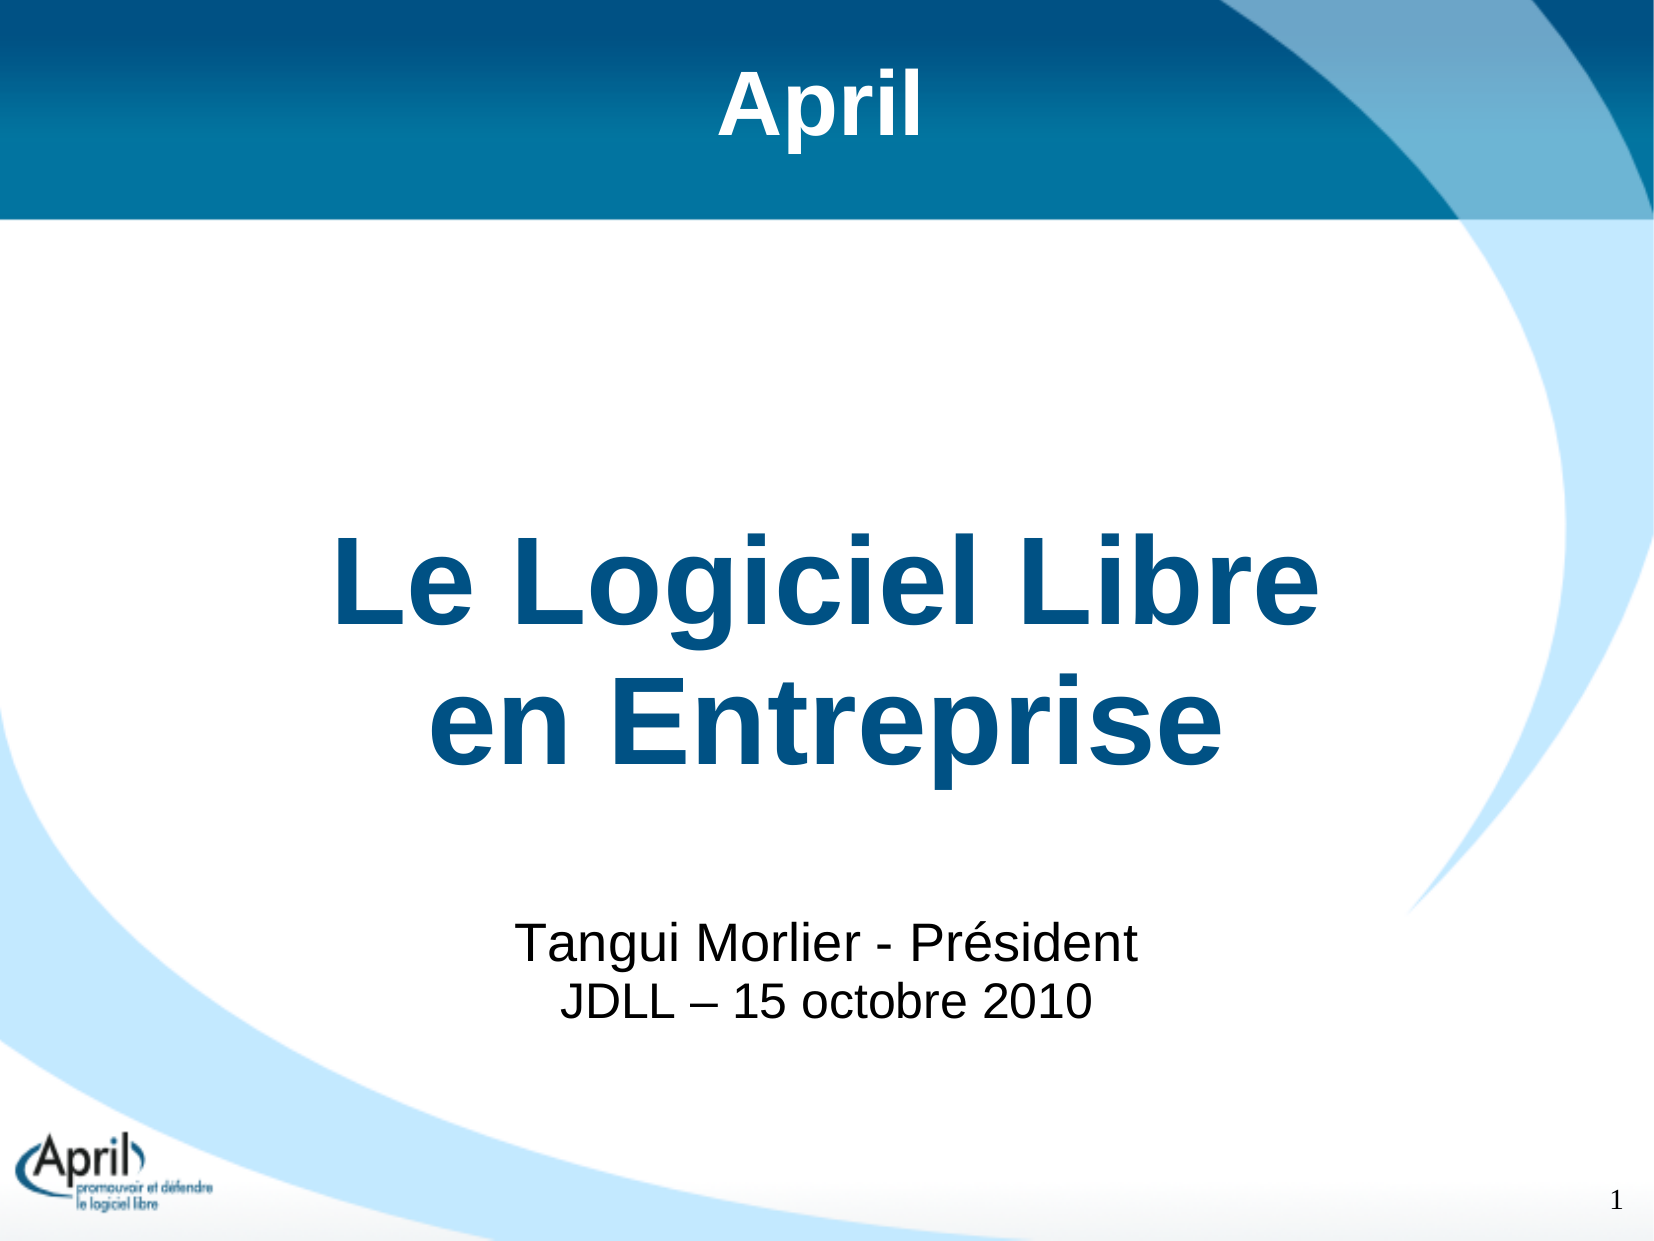

# April
Le Logiciel Libre
en Entreprise
Tangui Morlier - Président
JDLL – 15 octobre 2010
1